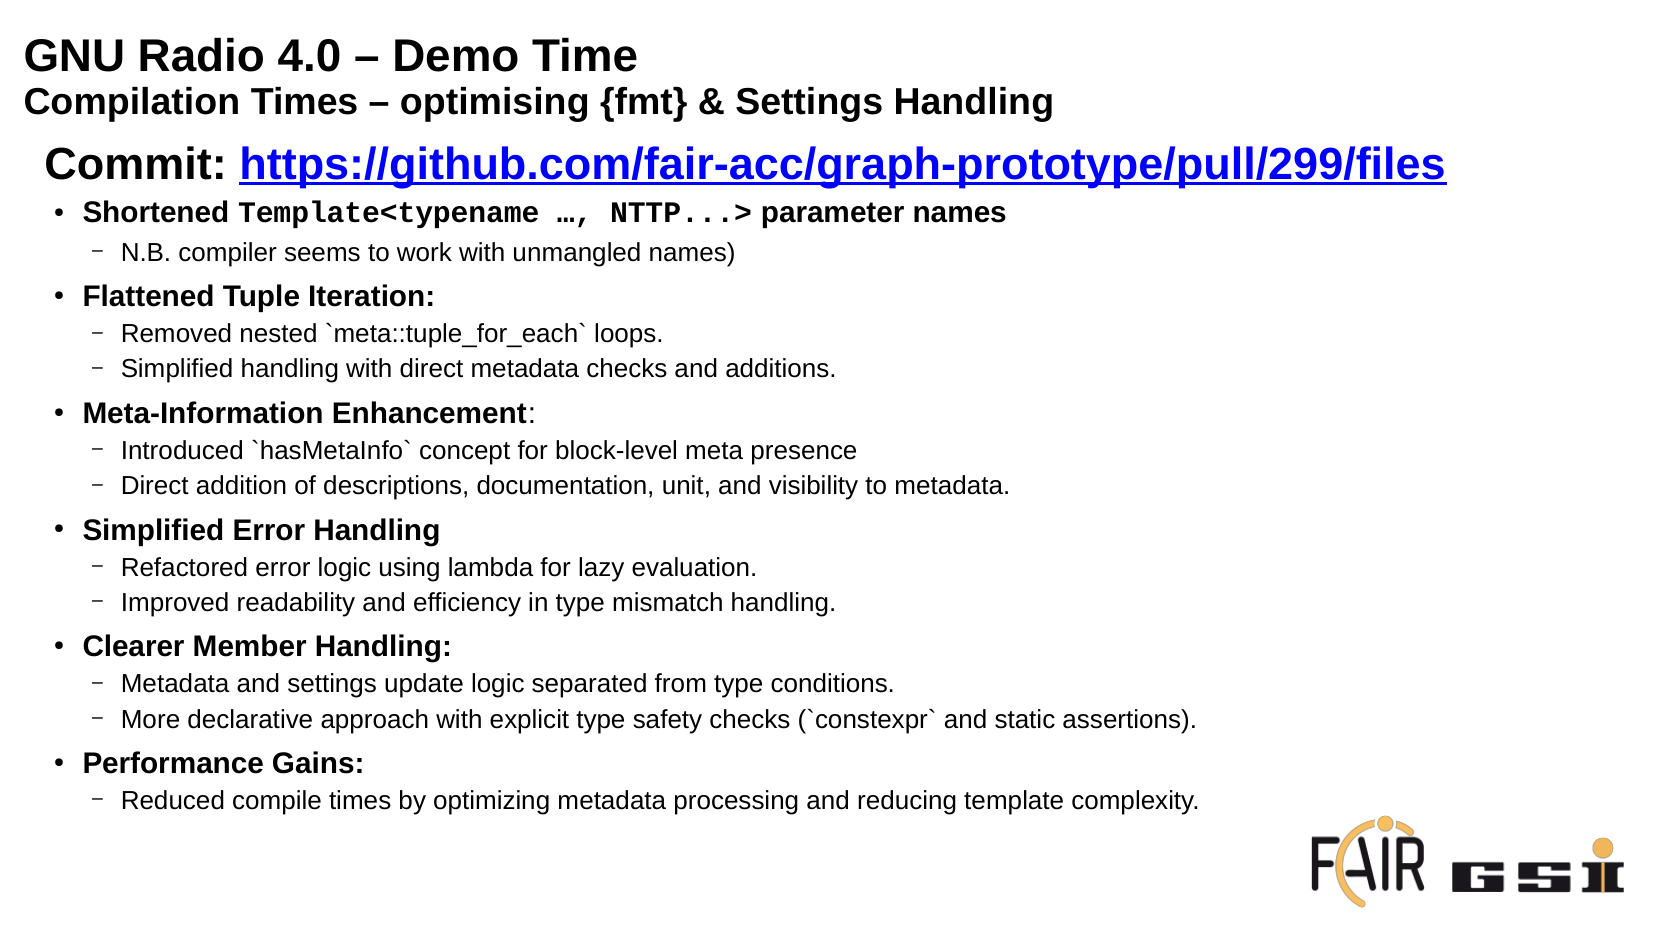

# GNU Radio 4.0 – Demo Time Compilation Times – optimising {fmt} & Settings Handling
Commit: https://github.com/fair-acc/graph-prototype/pull/299/files
Shortened Template<typename …, NTTP...> parameter names
N.B. compiler seems to work with unmangled names)
Flattened Tuple Iteration:
Removed nested `meta::tuple_for_each` loops.
Simplified handling with direct metadata checks and additions.
Meta-Information Enhancement:
Introduced `hasMetaInfo` concept for block-level meta presence
Direct addition of descriptions, documentation, unit, and visibility to metadata.
Simplified Error Handling
Refactored error logic using lambda for lazy evaluation.
Improved readability and efficiency in type mismatch handling.
Clearer Member Handling:
Metadata and settings update logic separated from type conditions.
More declarative approach with explicit type safety checks (`constexpr` and static assertions).
Performance Gains:
Reduced compile times by optimizing metadata processing and reducing template complexity.